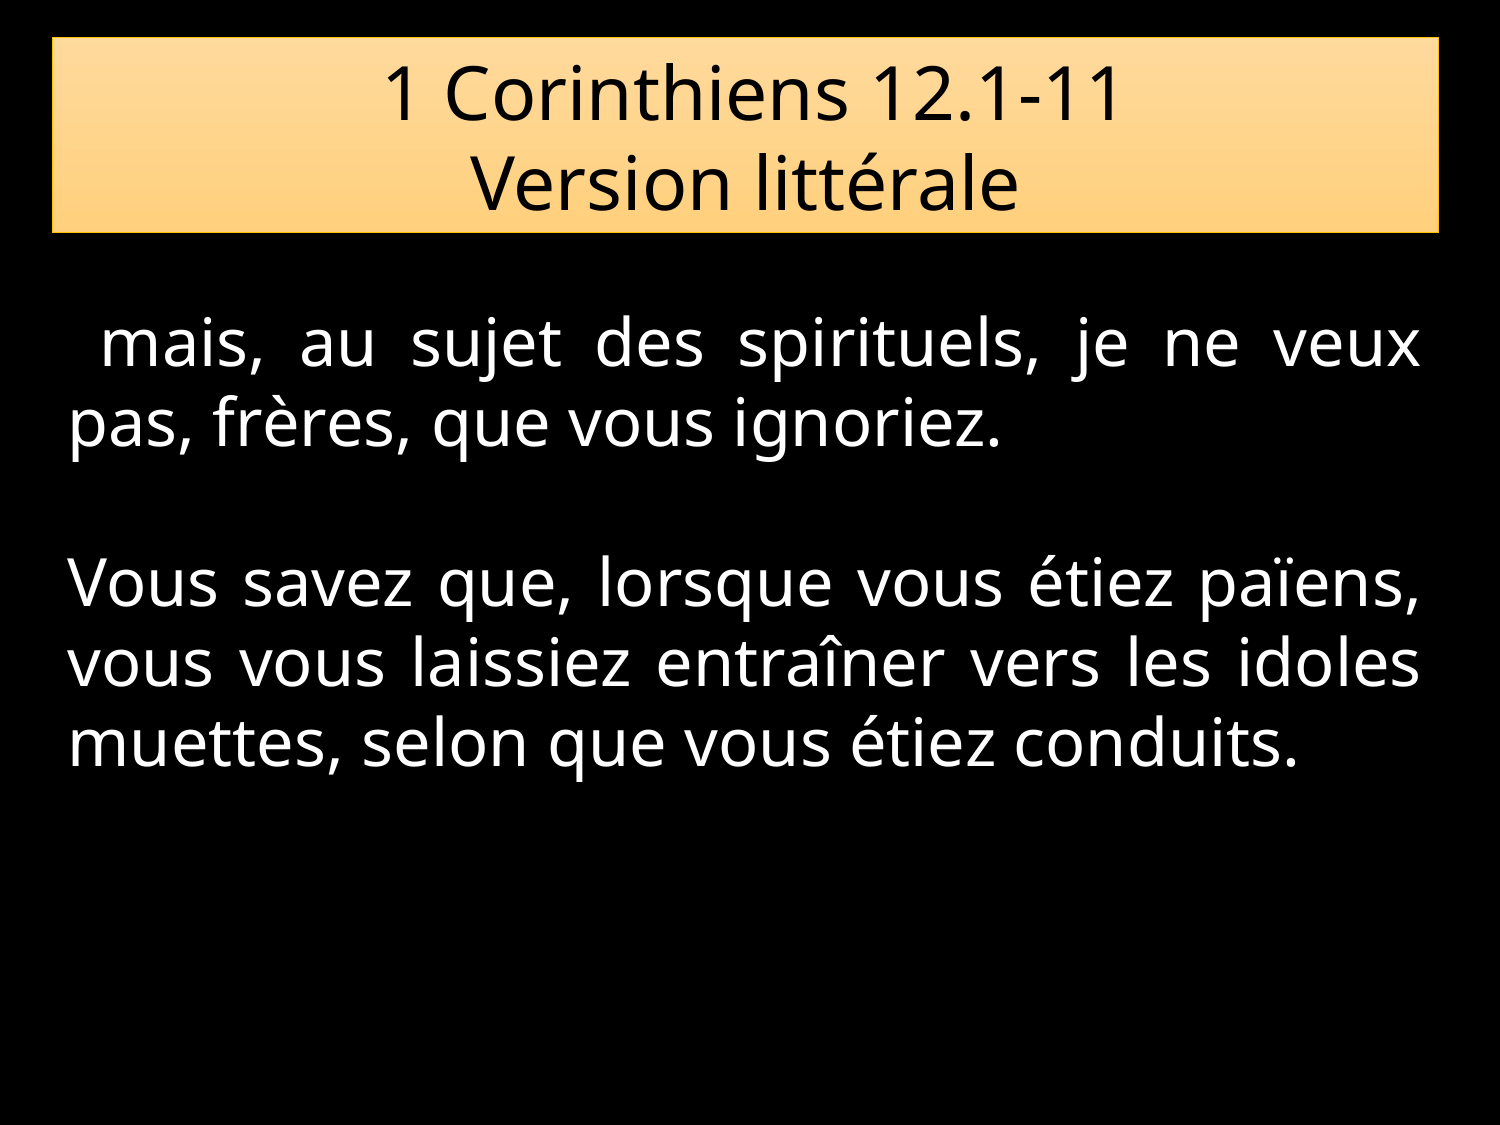

1 Corinthiens 12.1-11
Version littérale
 mais, au sujet des spirituels, je ne veux pas, frères, que vous ignoriez.
Vous savez que, lorsque vous étiez païens, vous vous laissiez entraîner vers les idoles muettes, selon que vous étiez conduits.